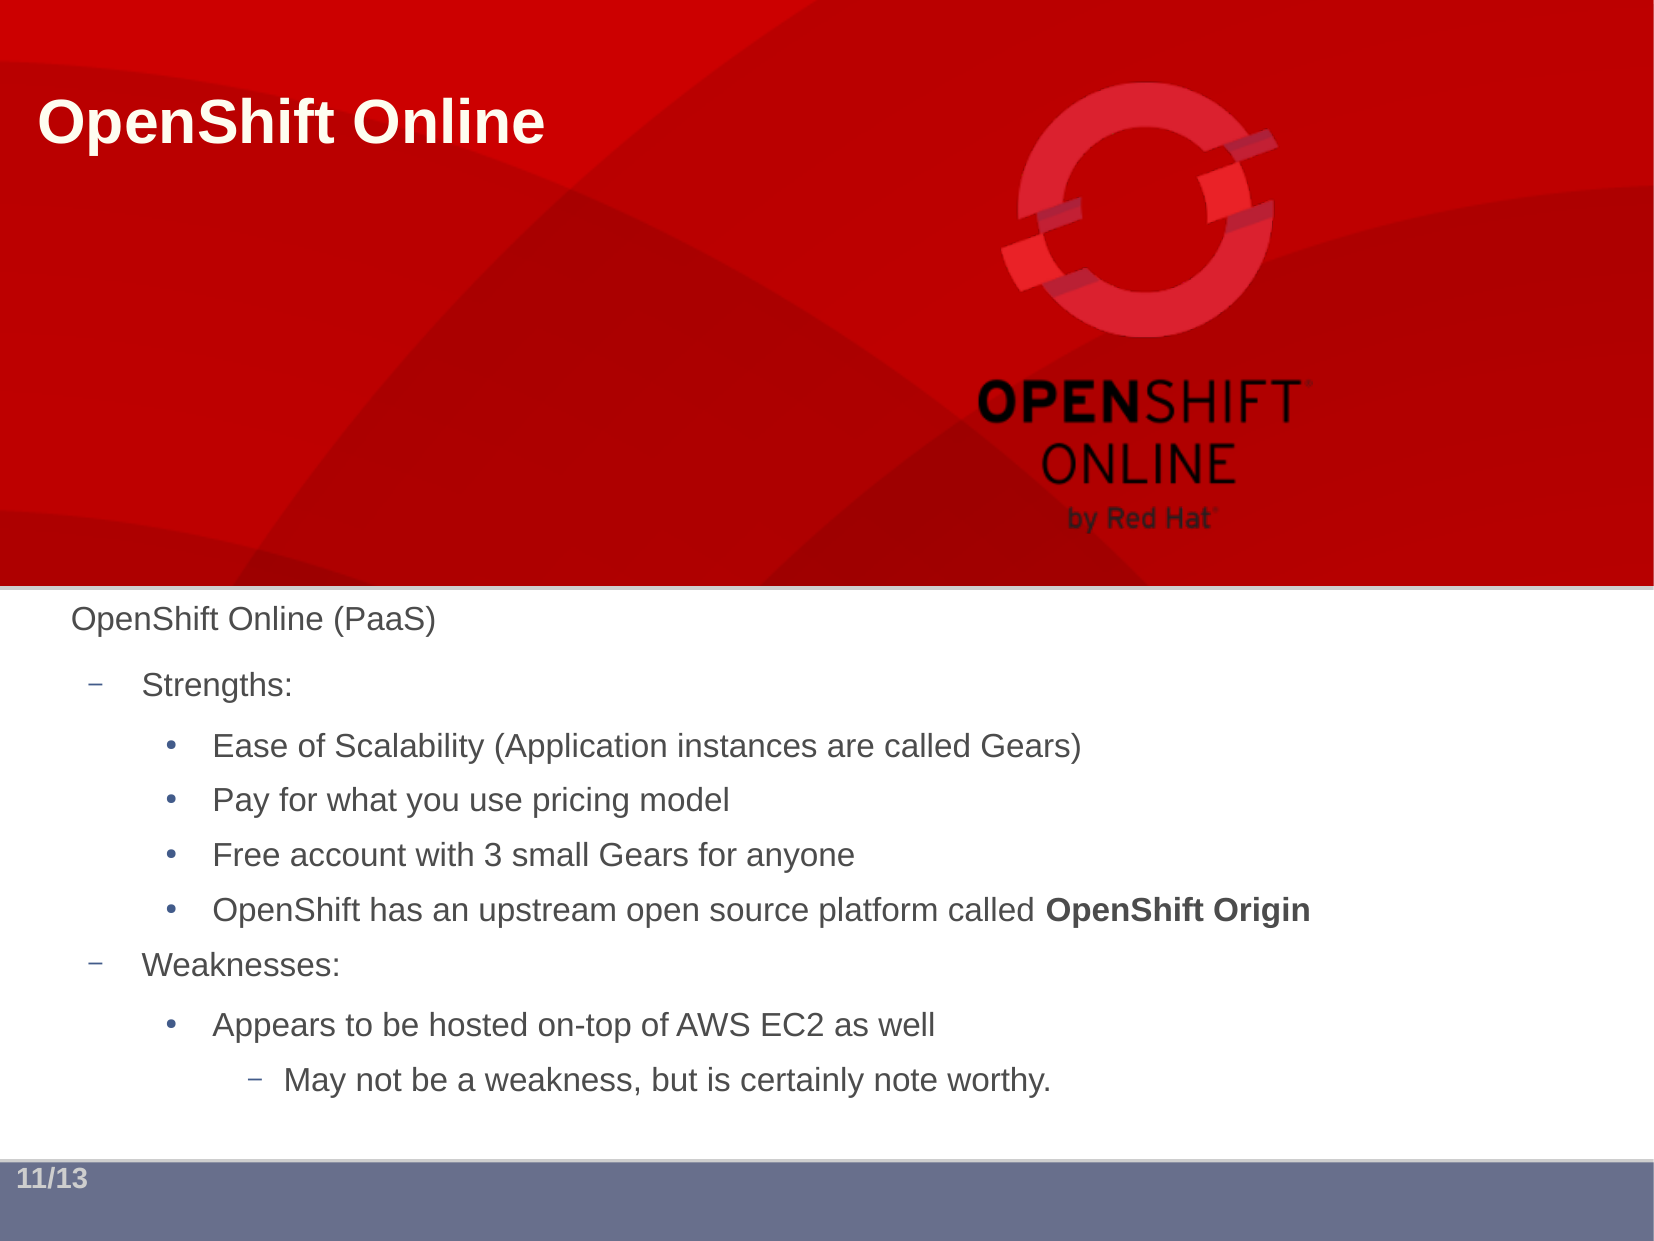

# OpenShift Online
OpenShift Online (PaaS)
Strengths:
Ease of Scalability (Application instances are called Gears)
Pay for what you use pricing model
Free account with 3 small Gears for anyone
OpenShift has an upstream open source platform called OpenShift Origin
Weaknesses:
Appears to be hosted on-top of AWS EC2 as well
May not be a weakness, but is certainly note worthy.
11